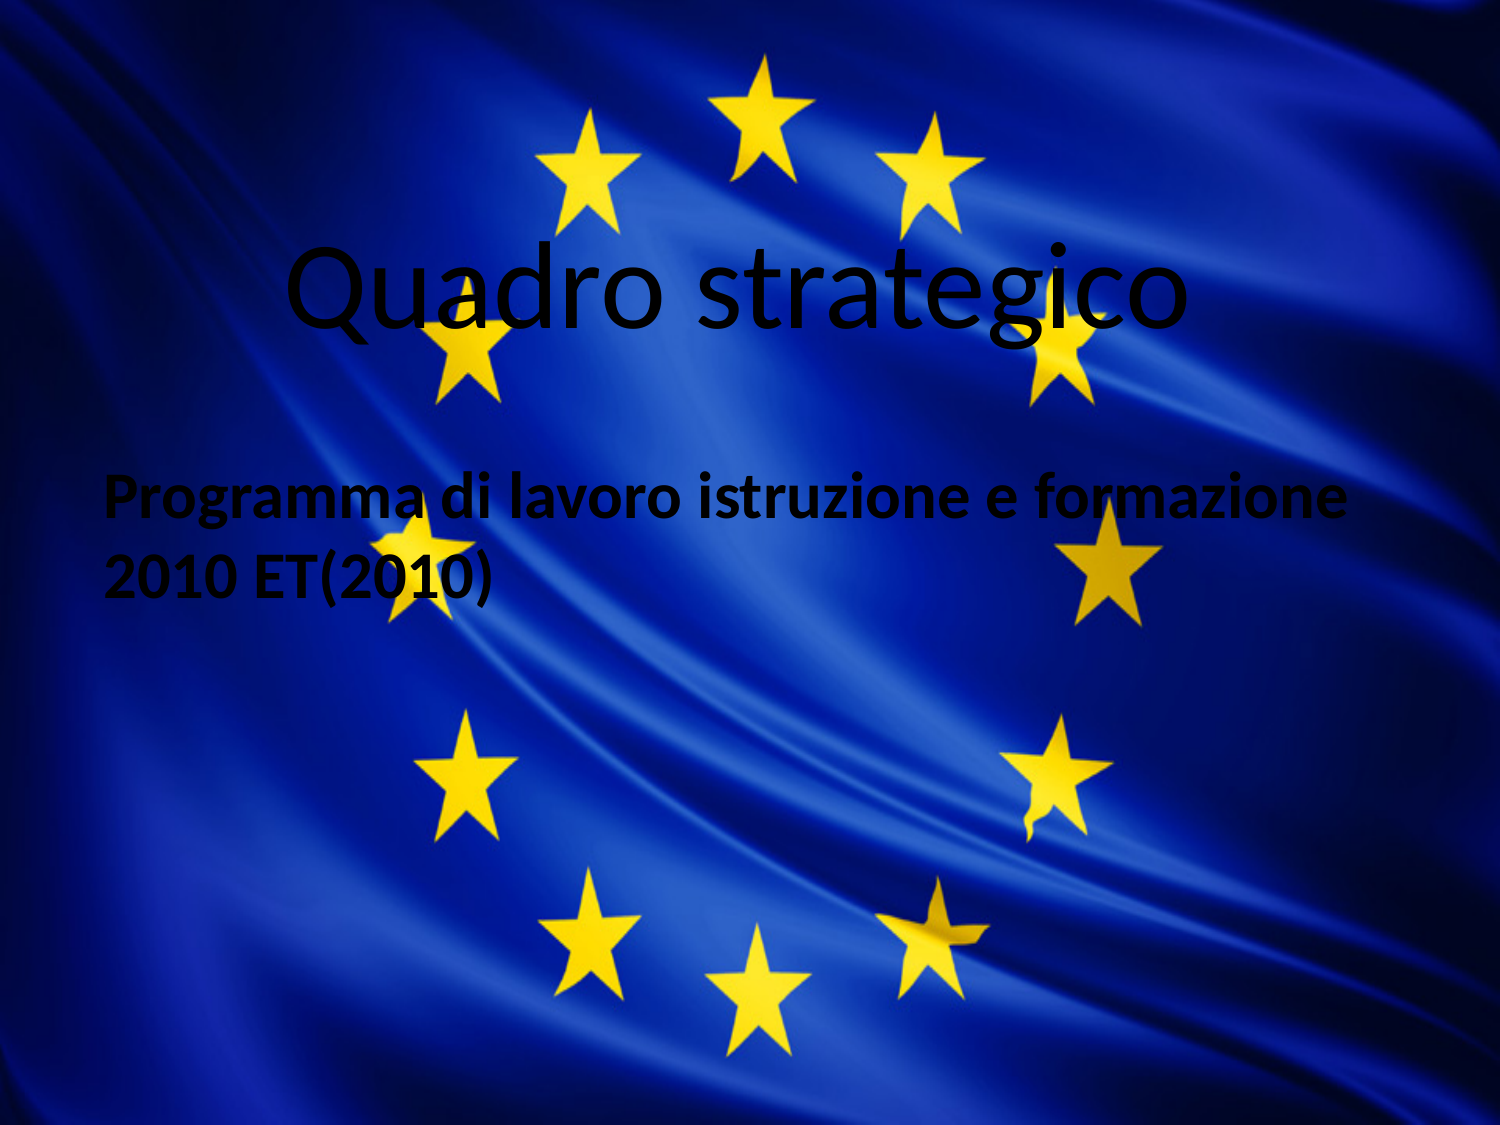

# Quadro strategico
Programma di lavoro istruzione e formazione 2010 ET(2010)